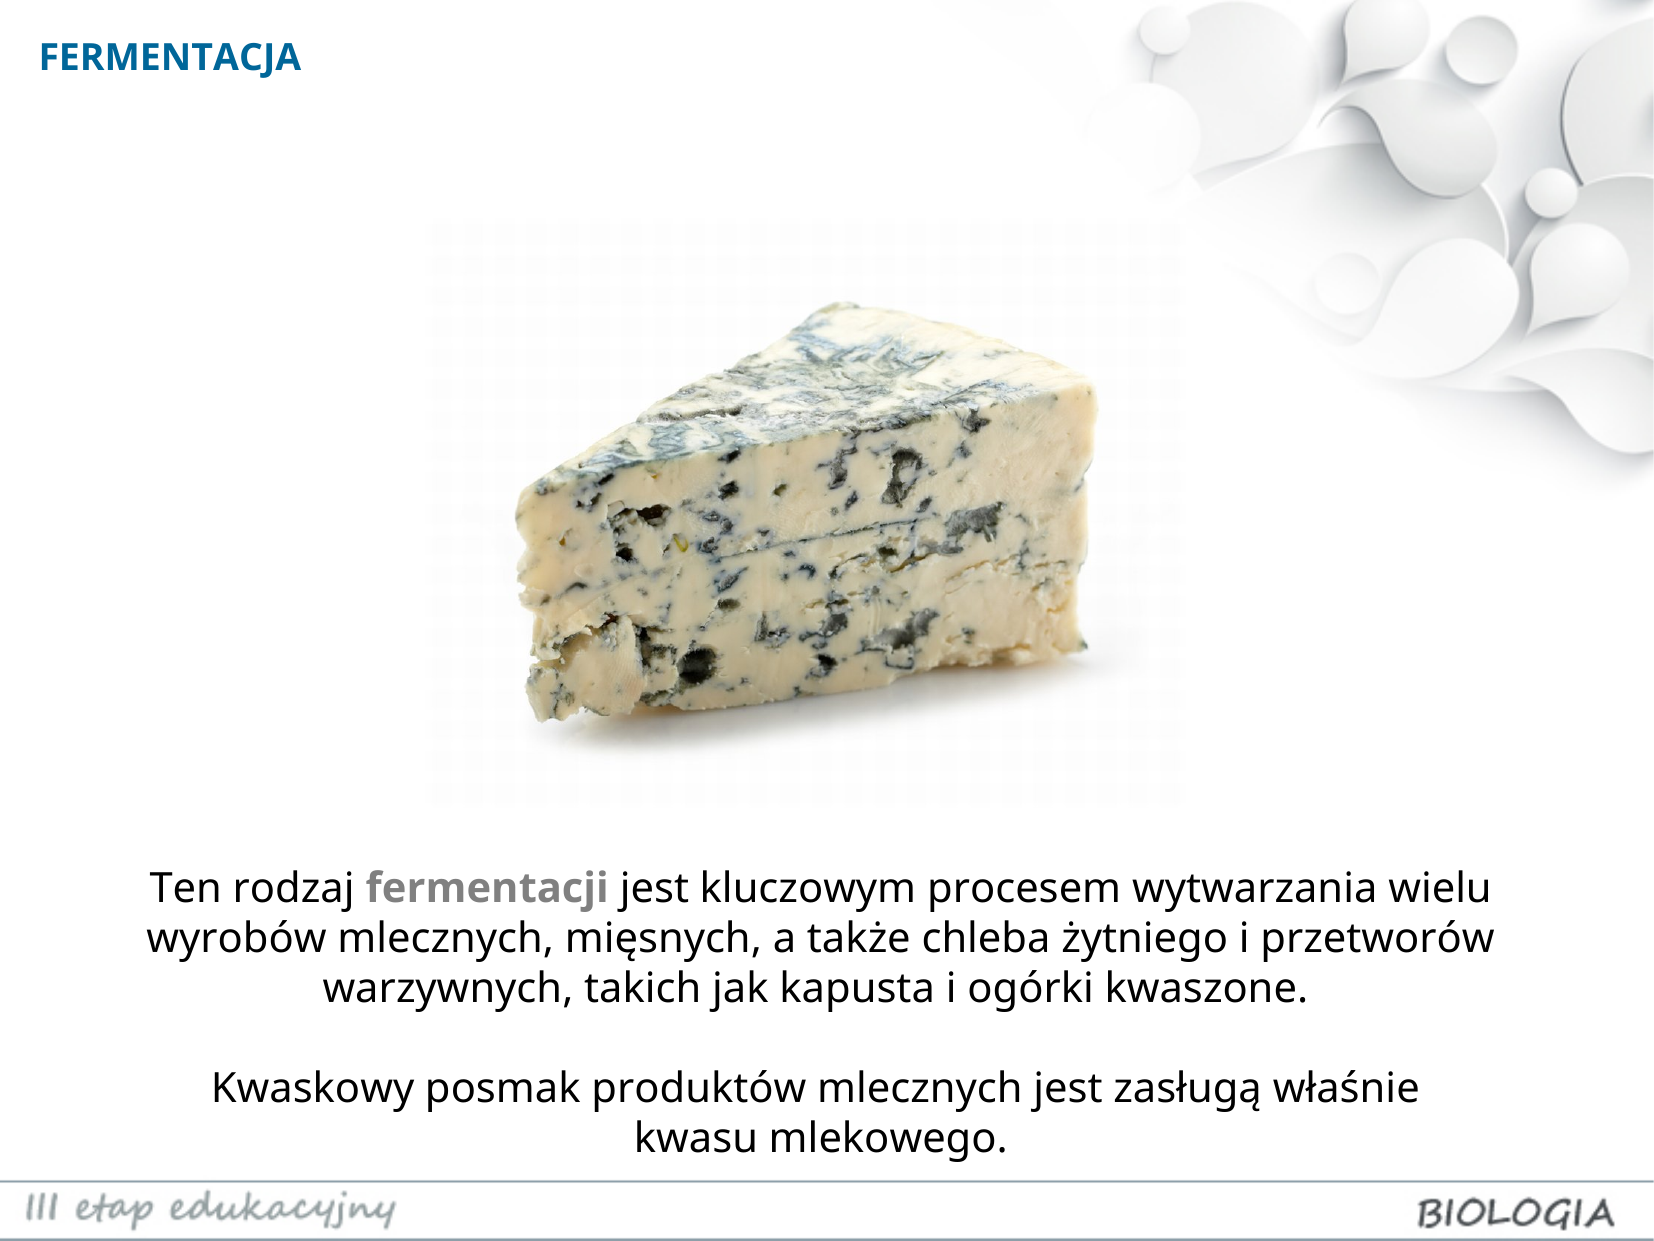

FERMENTACJA
Ten rodzaj fermentacji jest kluczowym procesem wytwarzania wielu wyrobów mlecznych, mięsnych, a także chleba żytniego i przetworów warzywnych, takich jak kapusta i ogórki kwaszone.
Kwaskowy posmak produktów mlecznych jest zasługą właśnie
kwasu mlekowego.